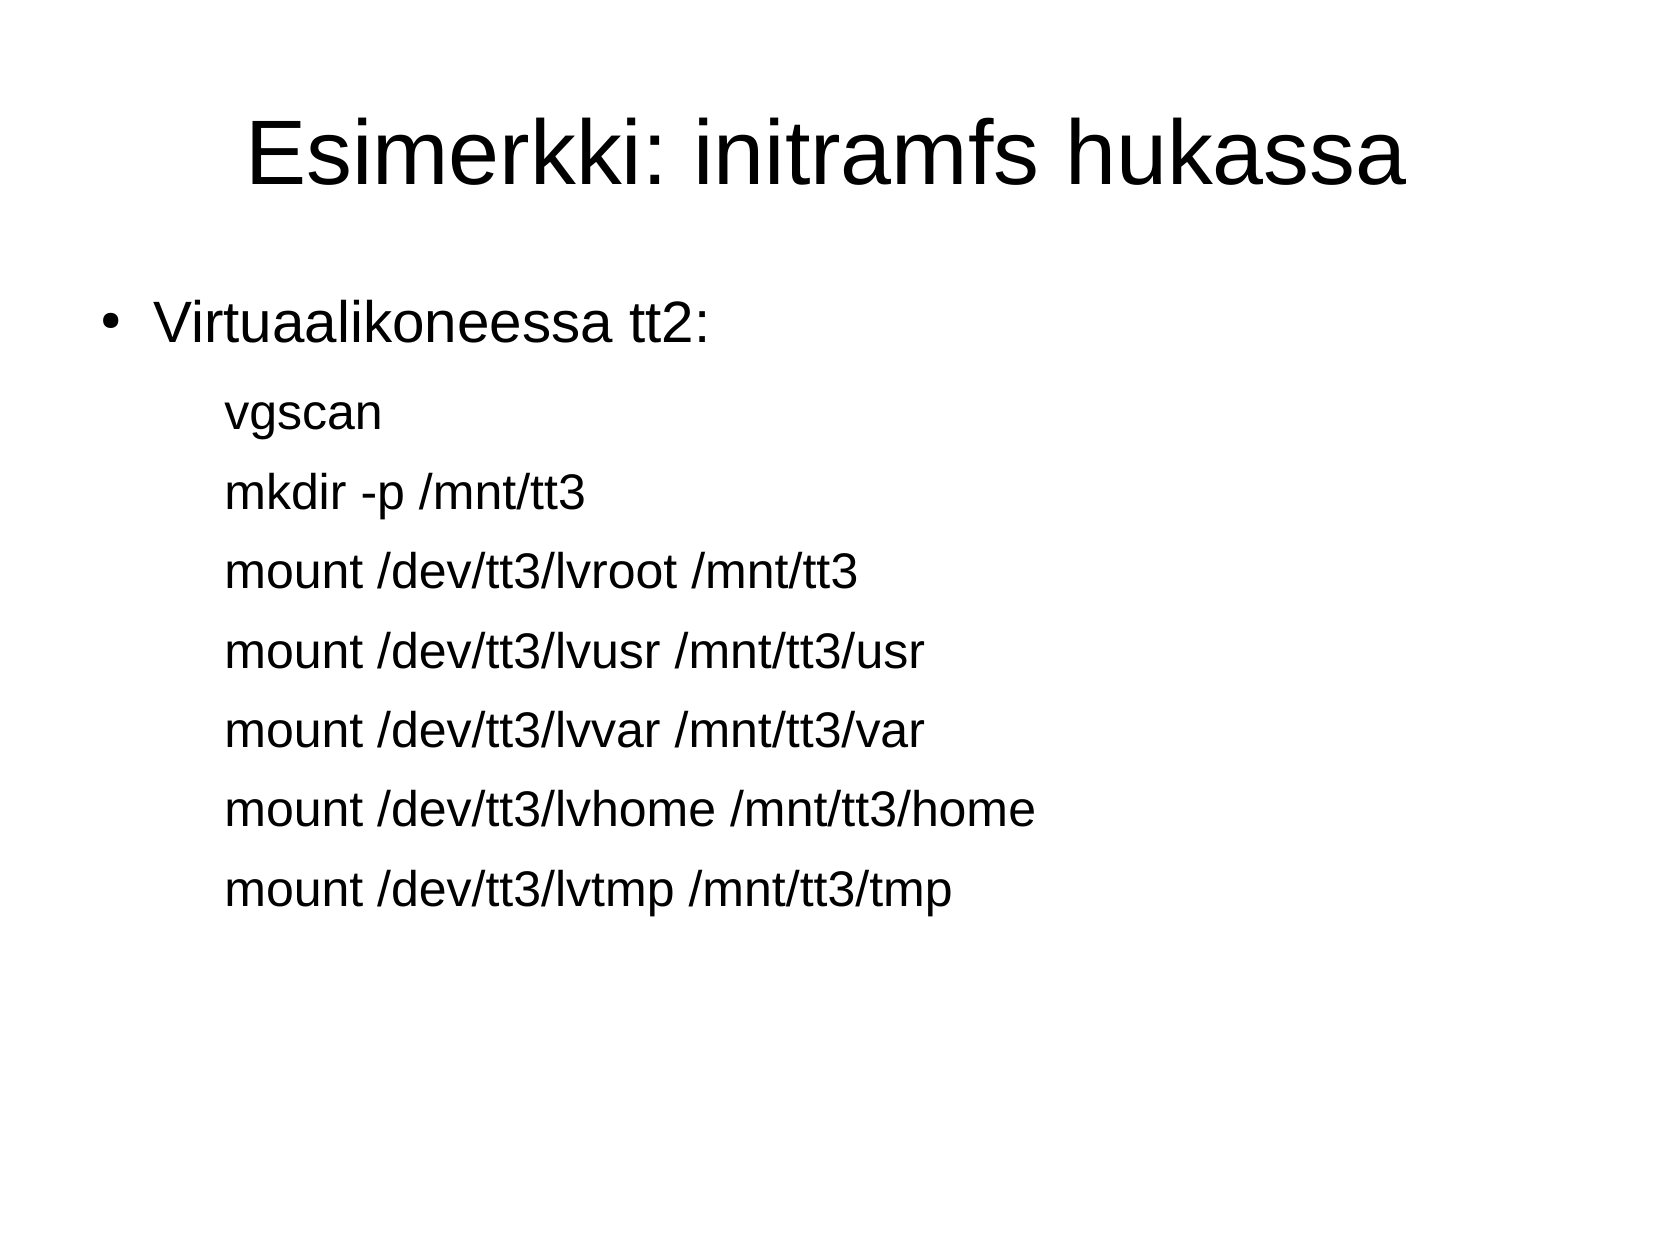

# Esimerkki: initramfs hukassa
Virtuaalikoneessa tt2:
vgscan
mkdir -p /mnt/tt3
mount /dev/tt3/lvroot /mnt/tt3
mount /dev/tt3/lvusr /mnt/tt3/usr
mount /dev/tt3/lvvar /mnt/tt3/var
mount /dev/tt3/lvhome /mnt/tt3/home
mount /dev/tt3/lvtmp /mnt/tt3/tmp